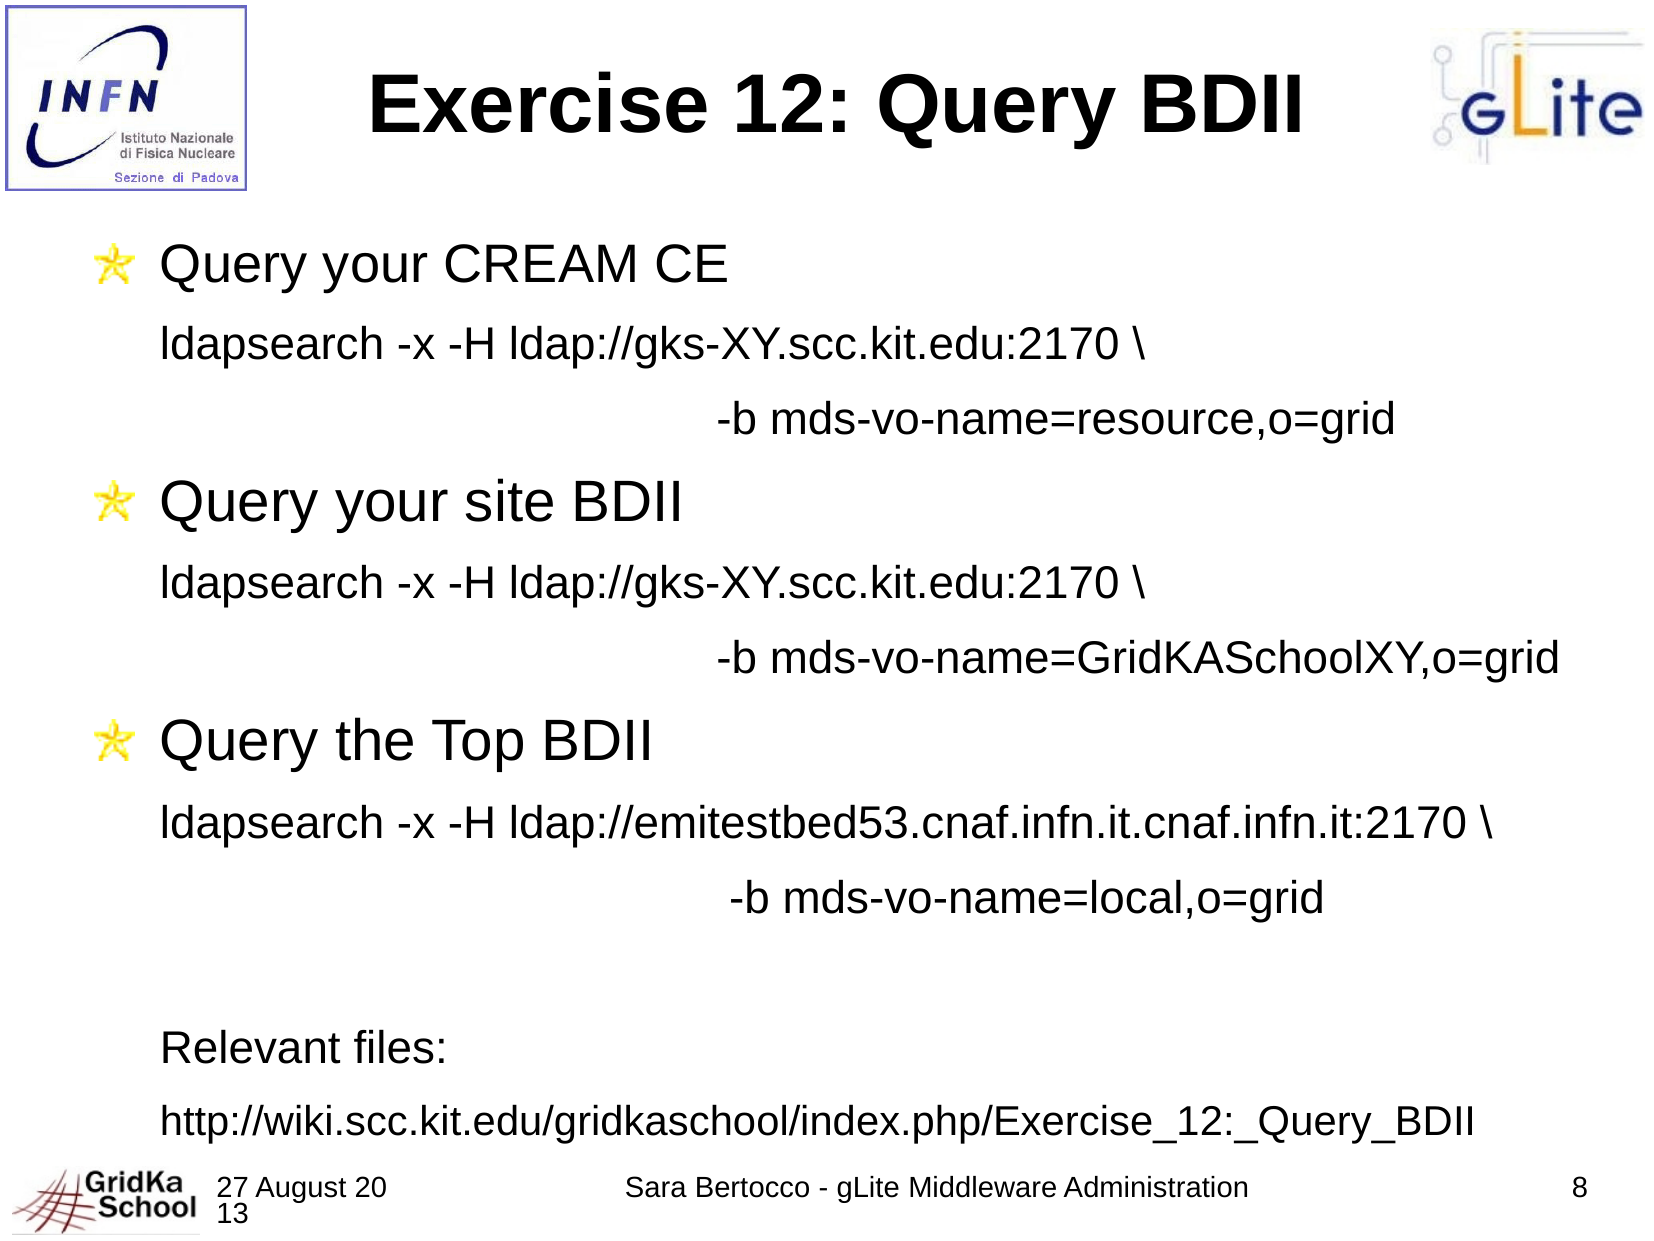

# Exercise 12: Query BDII
Query your CREAM CE
ldapsearch -x -H ldap://gks-XY.scc.kit.edu:2170 \
 						-b mds-vo-name=resource,o=grid
Query your site BDII
ldapsearch -x -H ldap://gks-XY.scc.kit.edu:2170 \
 						-b mds-vo-name=GridKASchoolXY,o=grid
Query the Top BDII
ldapsearch -x -H ldap://emitestbed53.cnaf.infn.it.cnaf.infn.it:2170 \
 						 -b mds-vo-name=local,o=grid
Relevant files:
http://wiki.scc.kit.edu/gridkaschool/index.php/Exercise_12:_Query_BDII
27 August 2013
Sara Bertocco - gLite Middleware Administration
8